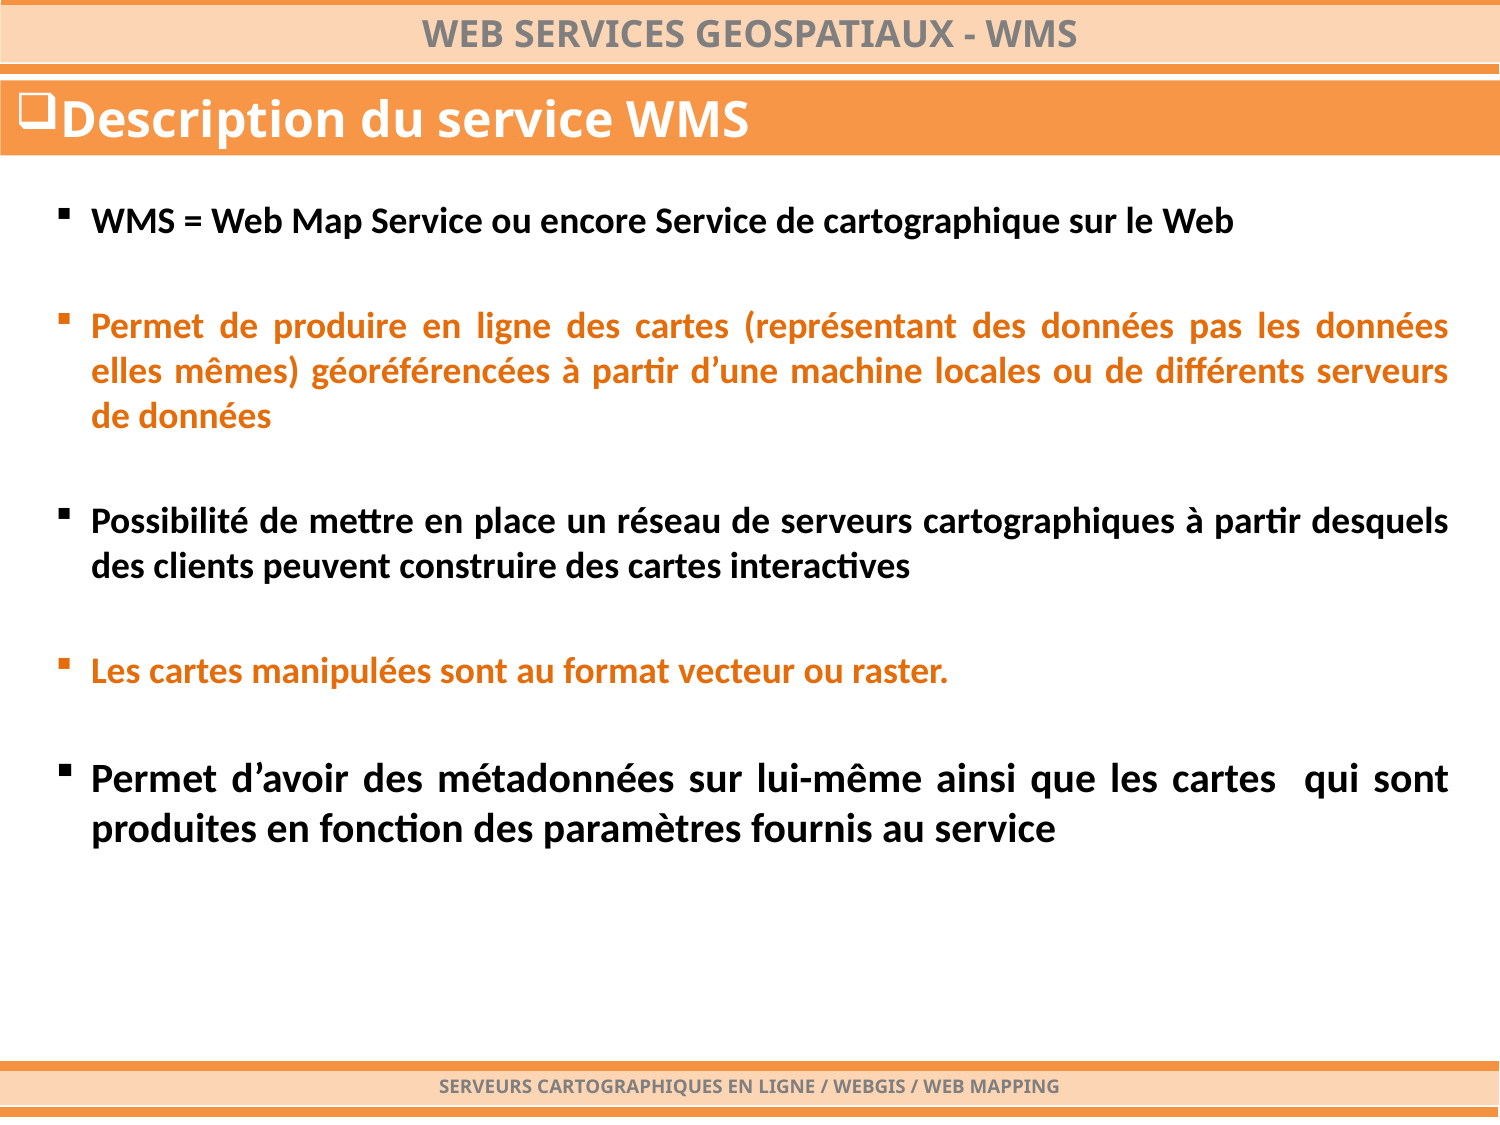

WEB SERVICES GEOSPATIAUX - WMS
Description du service WMS
WMS = Web Map Service ou encore Service de cartographique sur le Web
Permet de produire en ligne des cartes (représentant des données pas les données elles mêmes) géoréférencées à partir d’une machine locales ou de différents serveurs de données
Possibilité de mettre en place un réseau de serveurs cartographiques à partir desquels des clients peuvent construire des cartes interactives
Les cartes manipulées sont au format vecteur ou raster.
Permet d’avoir des métadonnées sur lui-même ainsi que les cartes qui sont produites en fonction des paramètres fournis au service
SERVEURS CARTOGRAPHIQUES EN LIGNE / WEBGIS / WEB MAPPING